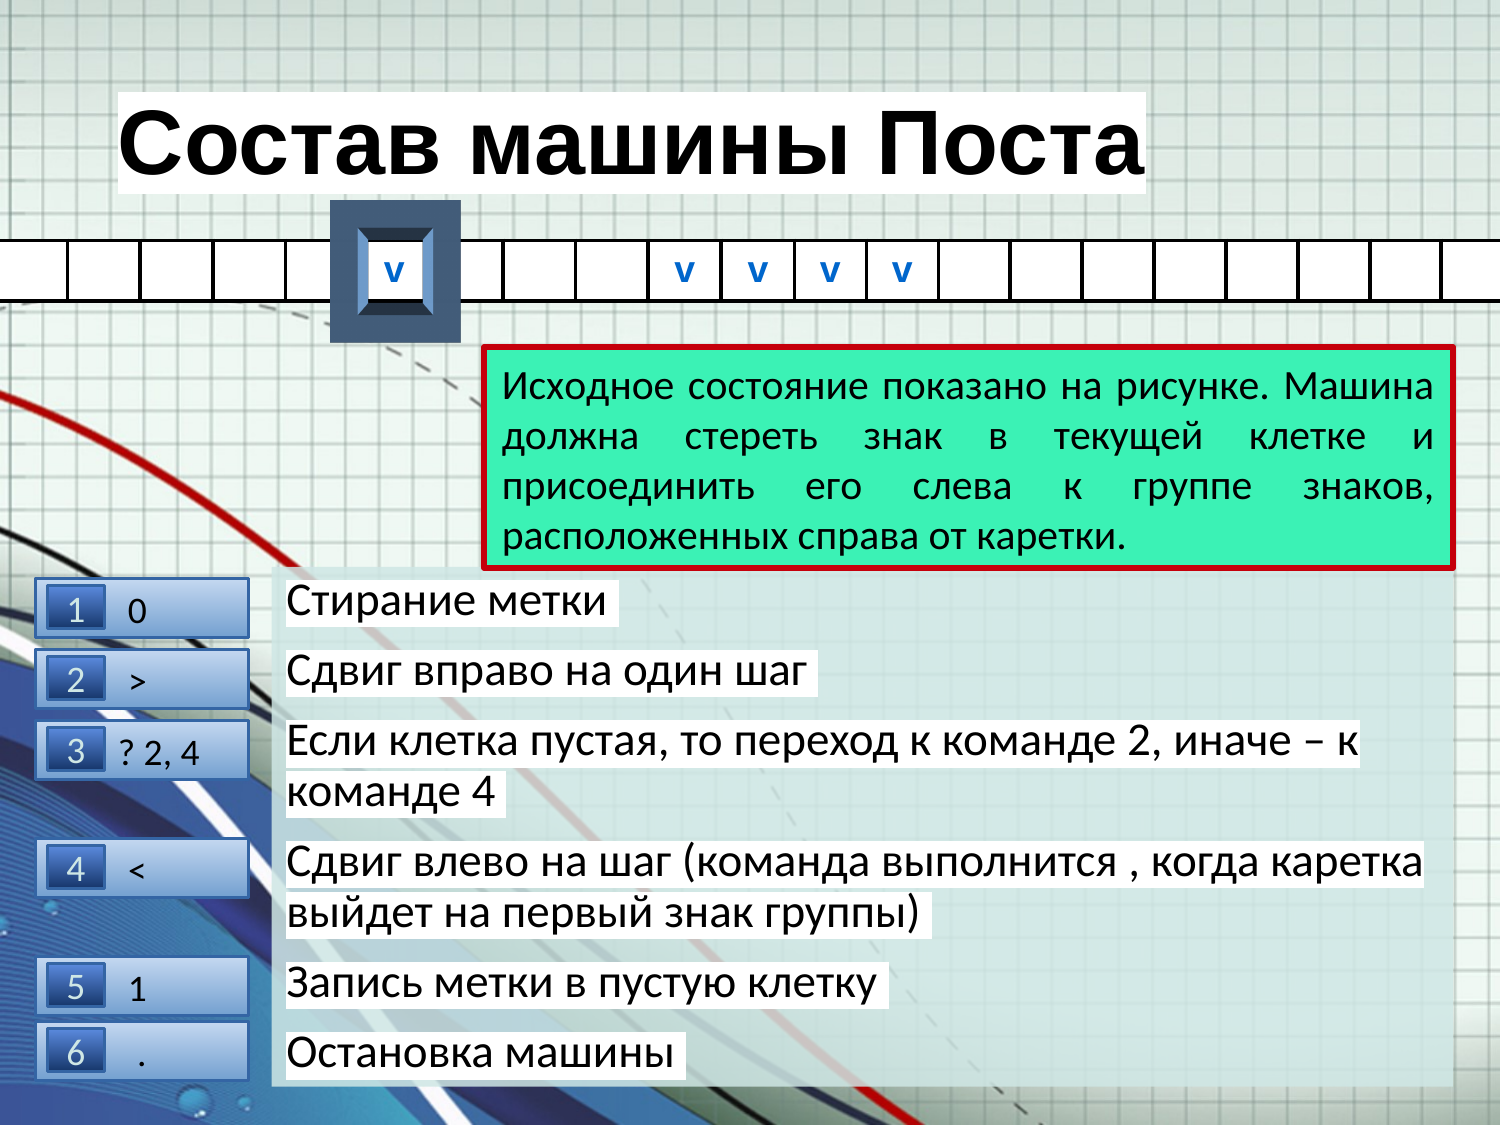

# Состав машины Поста
| | | | | | v | | | | v | v | v | v | | | | | | | | | |
| --- | --- | --- | --- | --- | --- | --- | --- | --- | --- | --- | --- | --- | --- | --- | --- | --- | --- | --- | --- | --- | --- |
Исходное состояние показано на рисунке. Машина должна стереть знак в текущей клетке и присоединить его слева к группе знаков, расположен­ных справа от каретки.
Стирание метки
Сдвиг вправо на один шаг
Если клетка пустая, то переход к команде 2, иначе – к команде 4
Сдвиг влево на шаг (команда выполнится , когда каретка выйдет на первый знак группы)
Запись метки в пустую клетку
Остановка машины
0 2
0
1
1
> 3
>
2
2
 ? 2, 4
 ? 2, 4
3
3
< 5
<
4
4
1 6
1
5
5
.
.
6
6